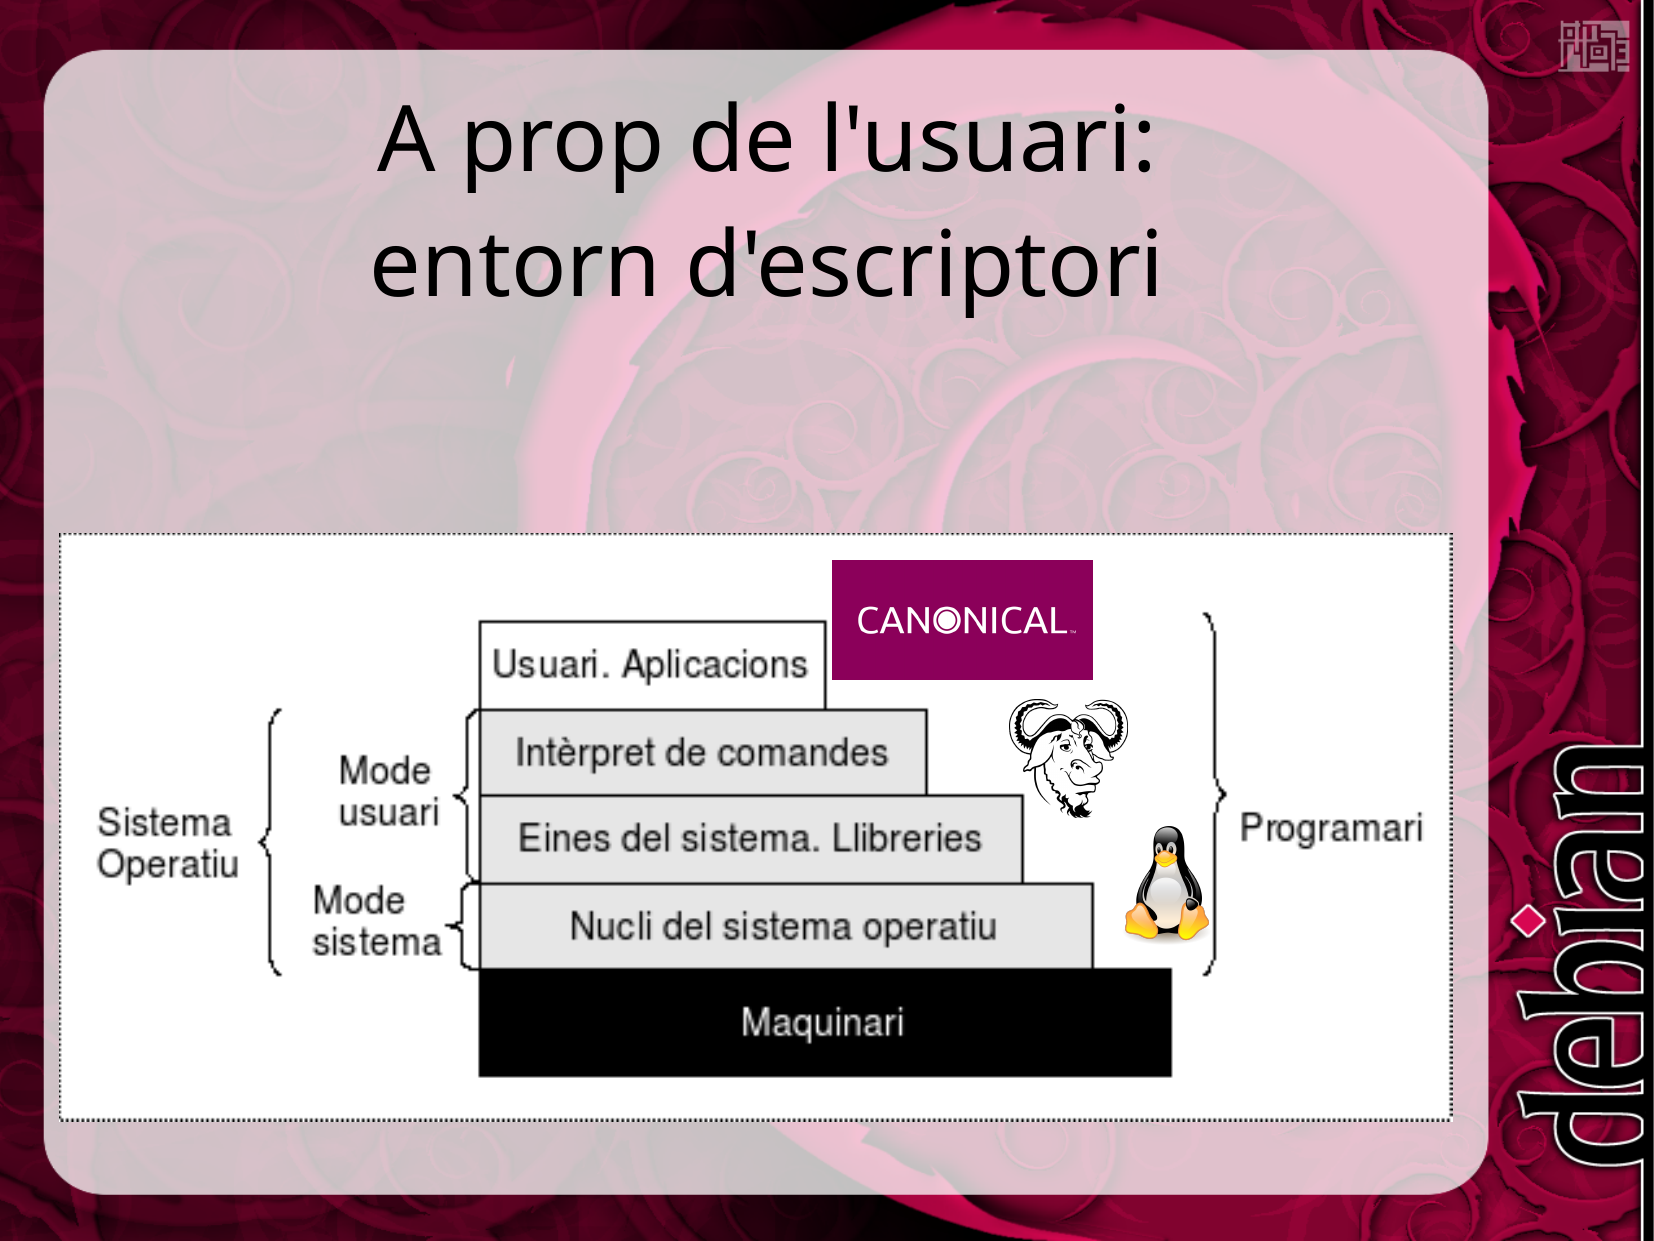

# A prop de l'usuari: entorn d'escriptori